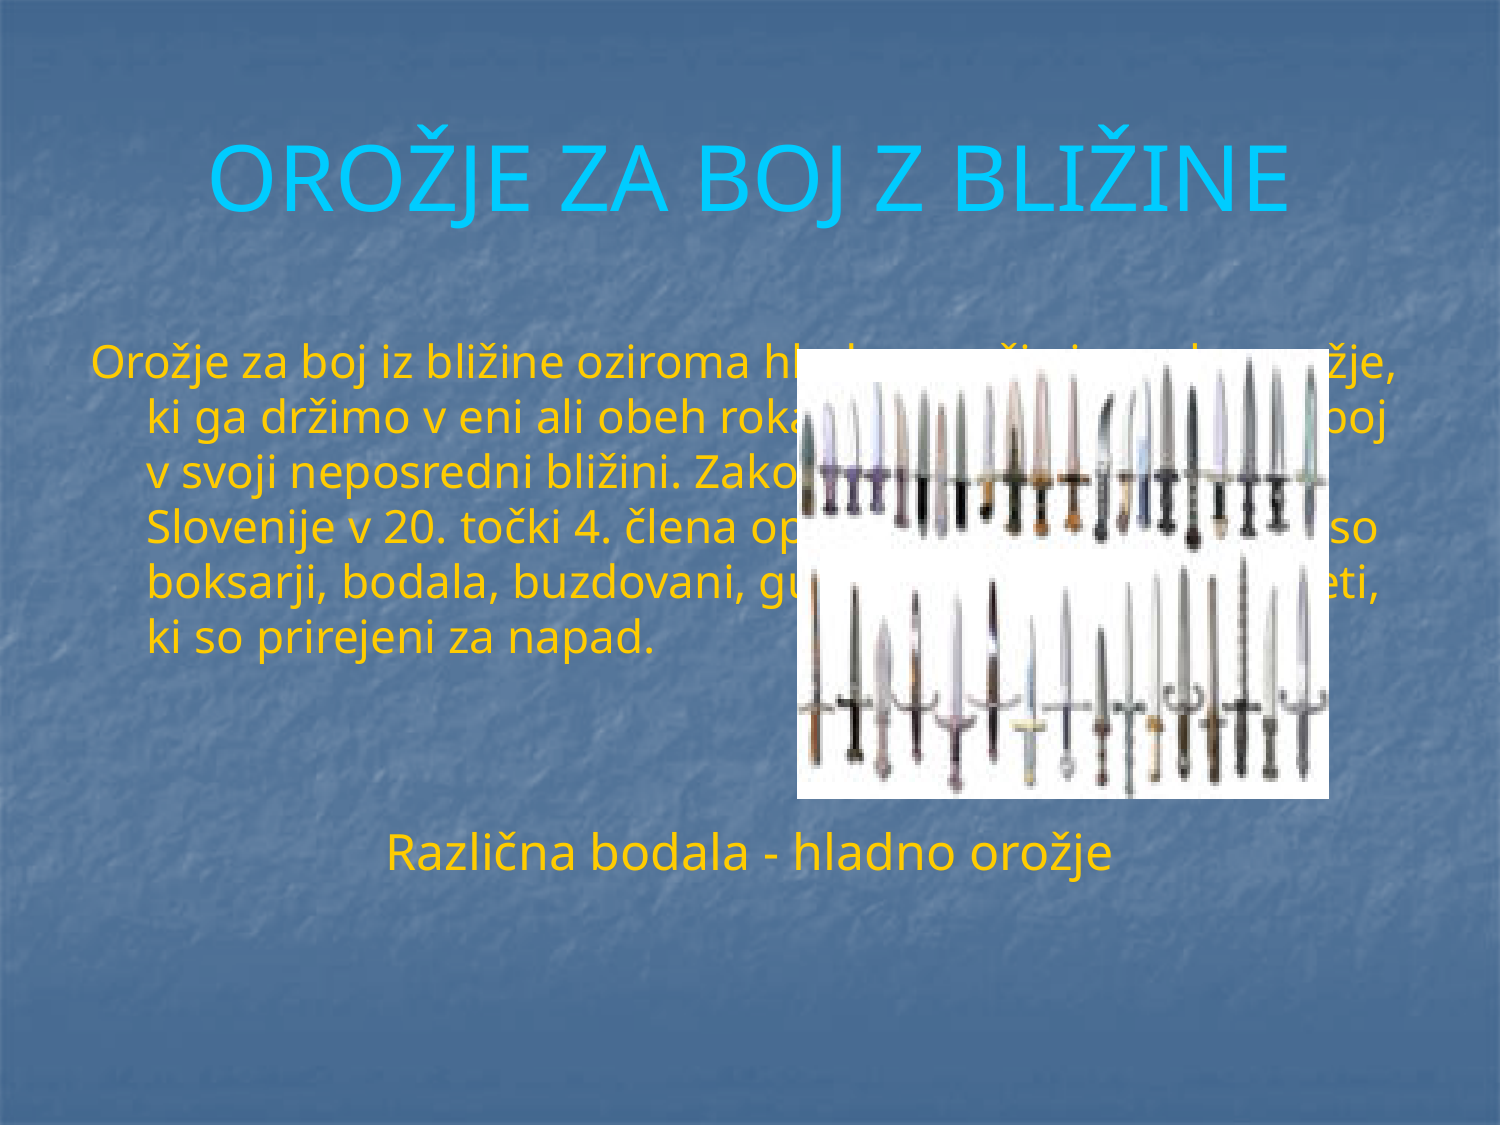

# OROŽJE ZA BOJ Z BLIŽINE
Orožje za boj iz bližine oziroma hladno orožje je vsako orožje, ki ga držimo v eni ali obeh rokah in ga uporabljamo za boj v svoji neposredni bližini. Zakon o orožju Republike Slovenije v 20. točki 4. člena opredeljuje: Hladno orožje so boksarji, bodala, buzdovani, gumijevke in drugi predmeti, ki so prirejeni za napad.
Različna bodala - hladno orožje